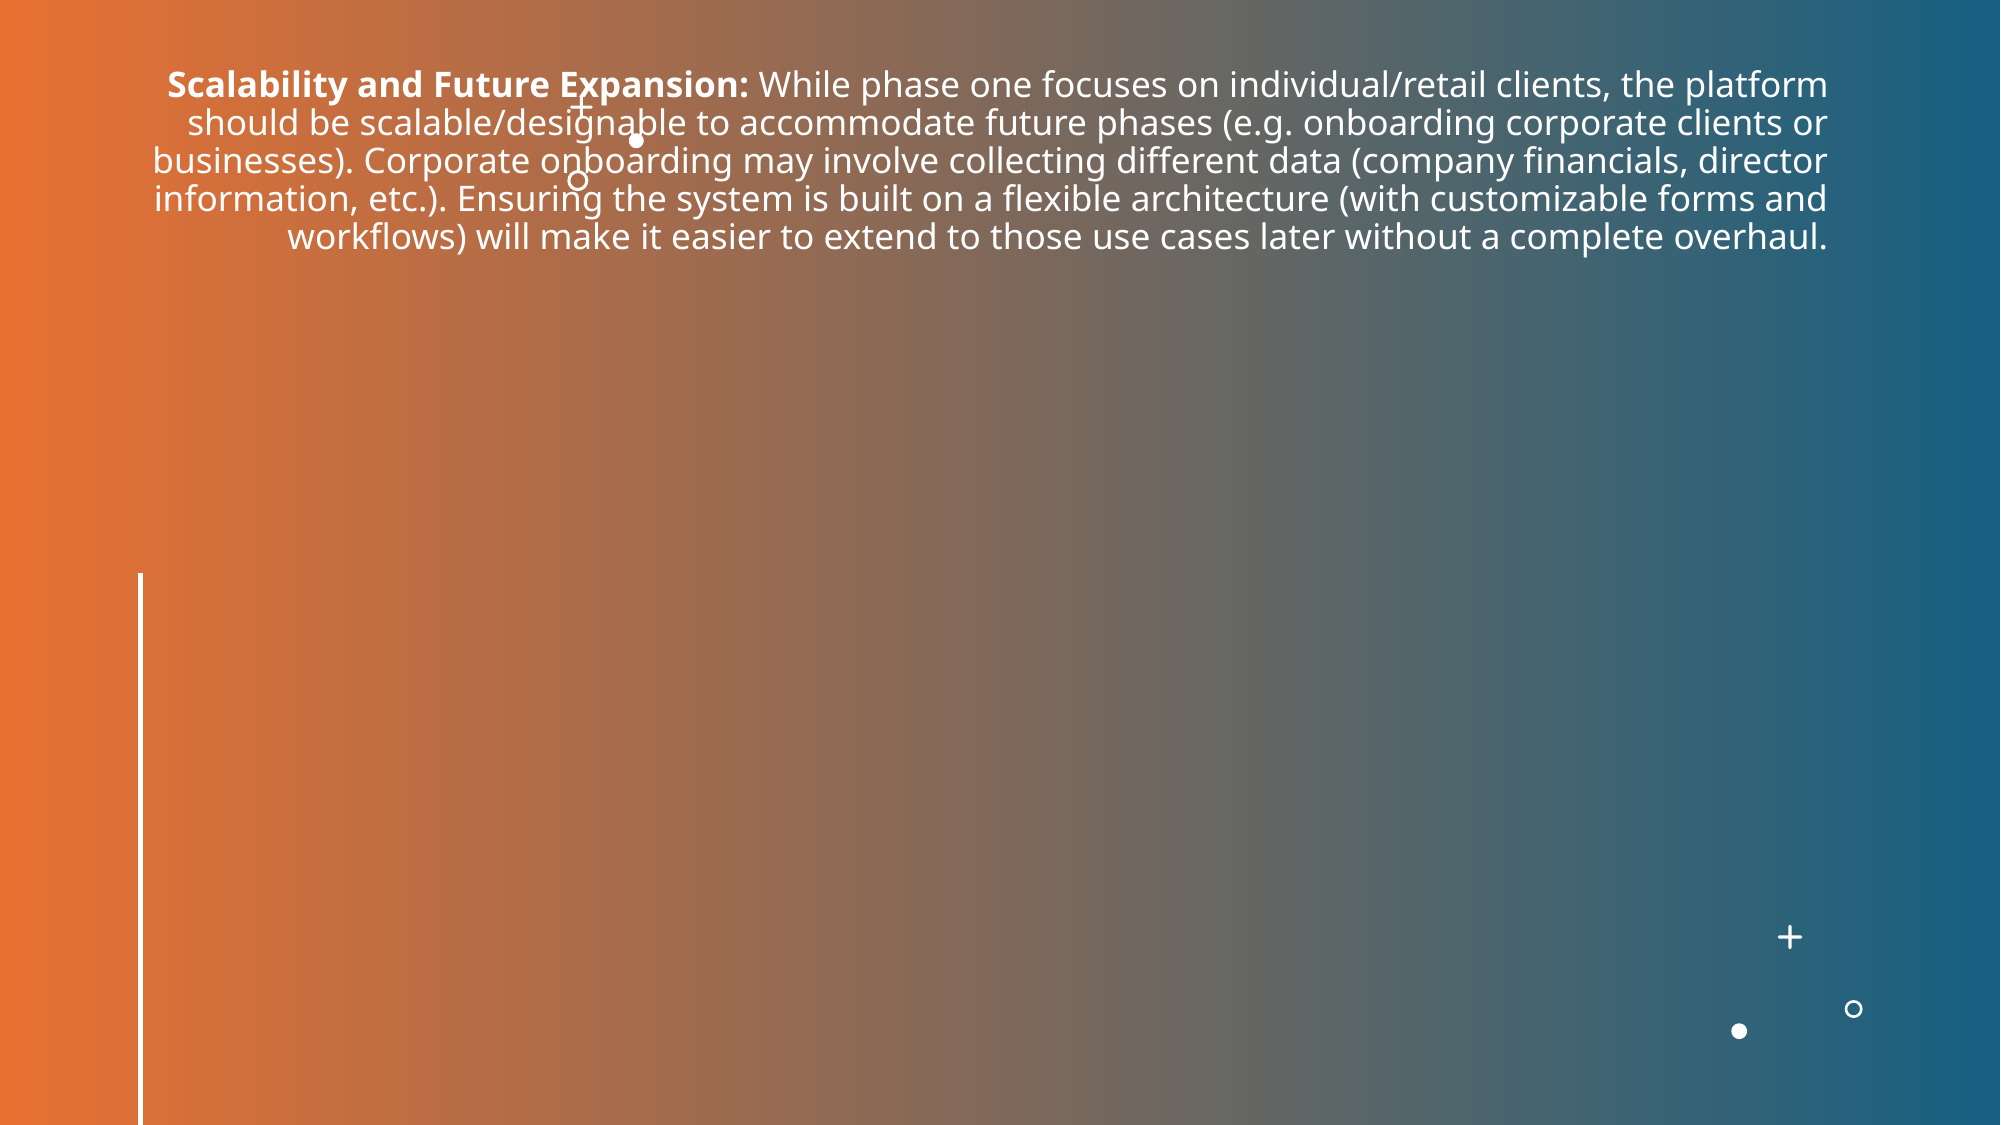

# Scalability and Future Expansion: While phase one focuses on individual/retail clients, the platform should be scalable/designable to accommodate future phases (e.g. onboarding corporate clients or businesses). Corporate onboarding may involve collecting different data (company financials, director information, etc.). Ensuring the system is built on a flexible architecture (with customizable forms and workflows) will make it easier to extend to those use cases later without a complete overhaul.